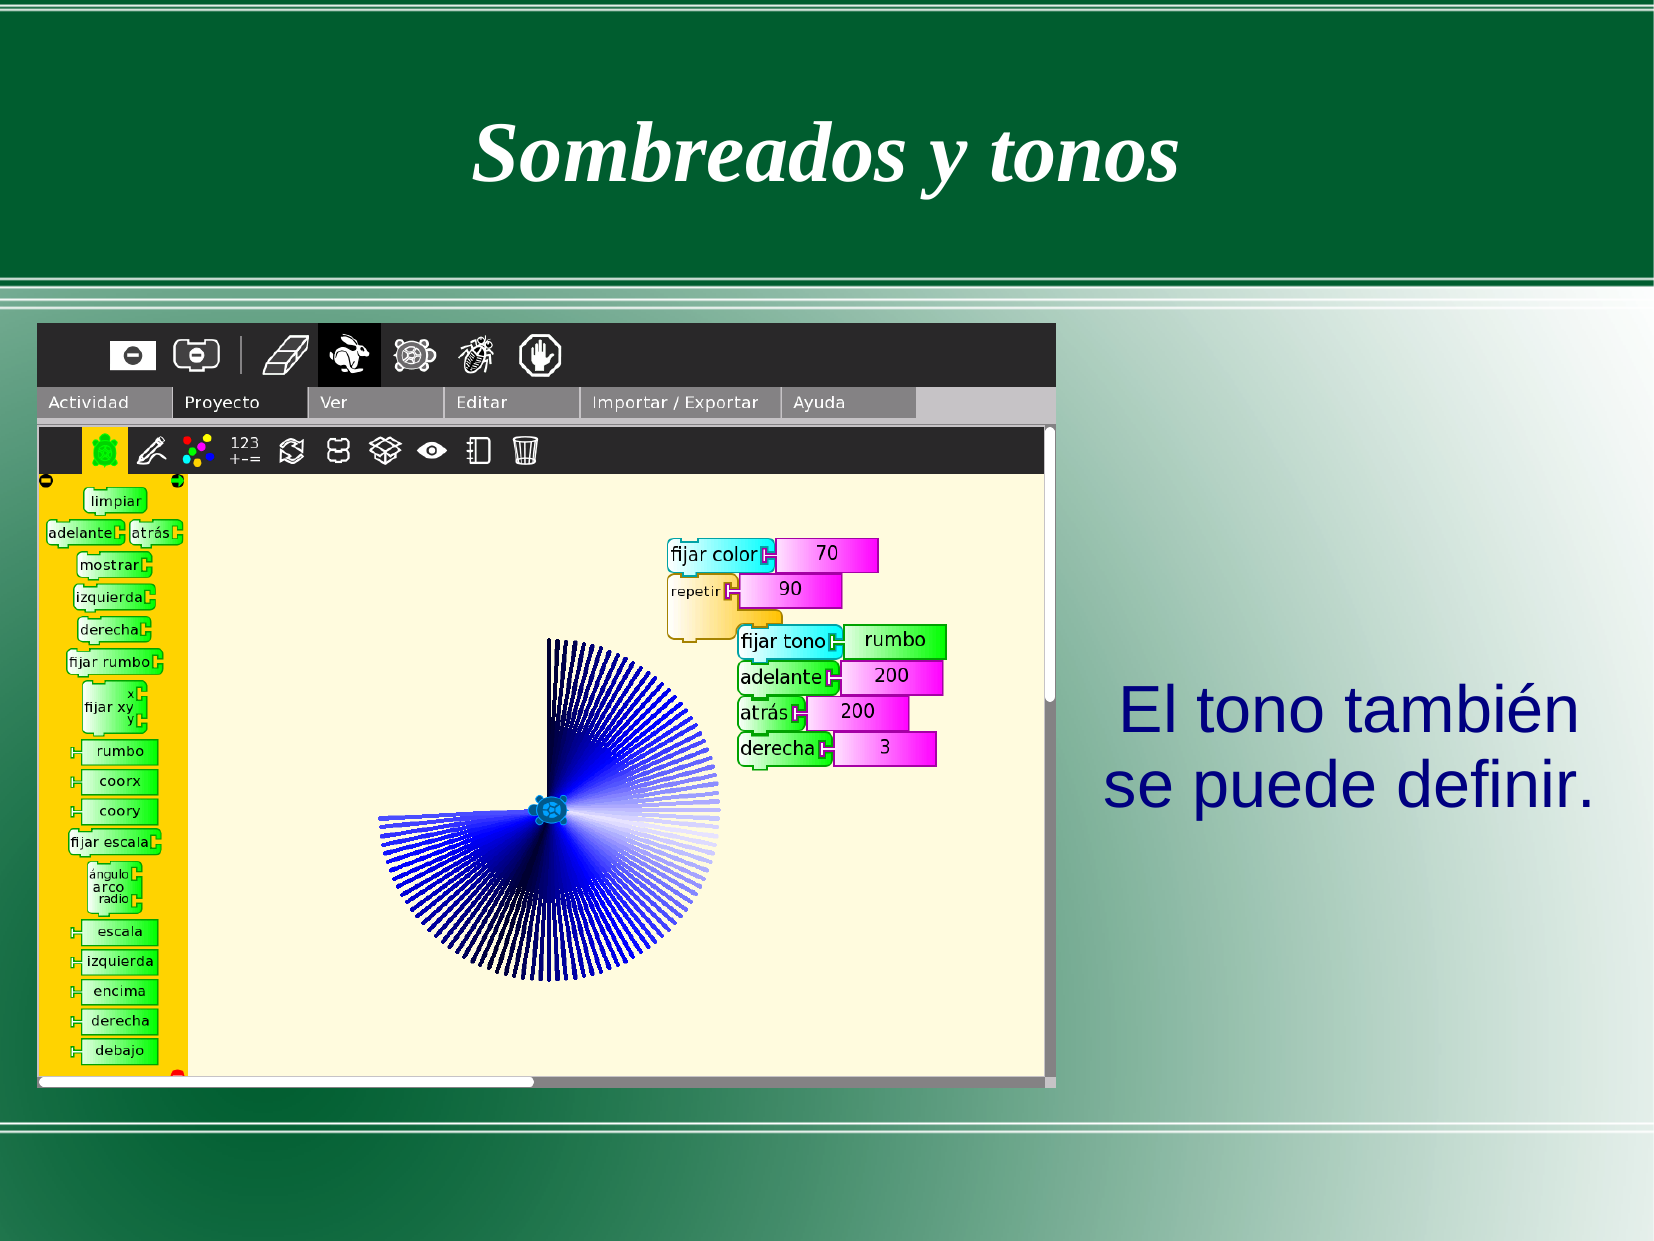

# Sombreados y tonos
El tono también se puede definir.